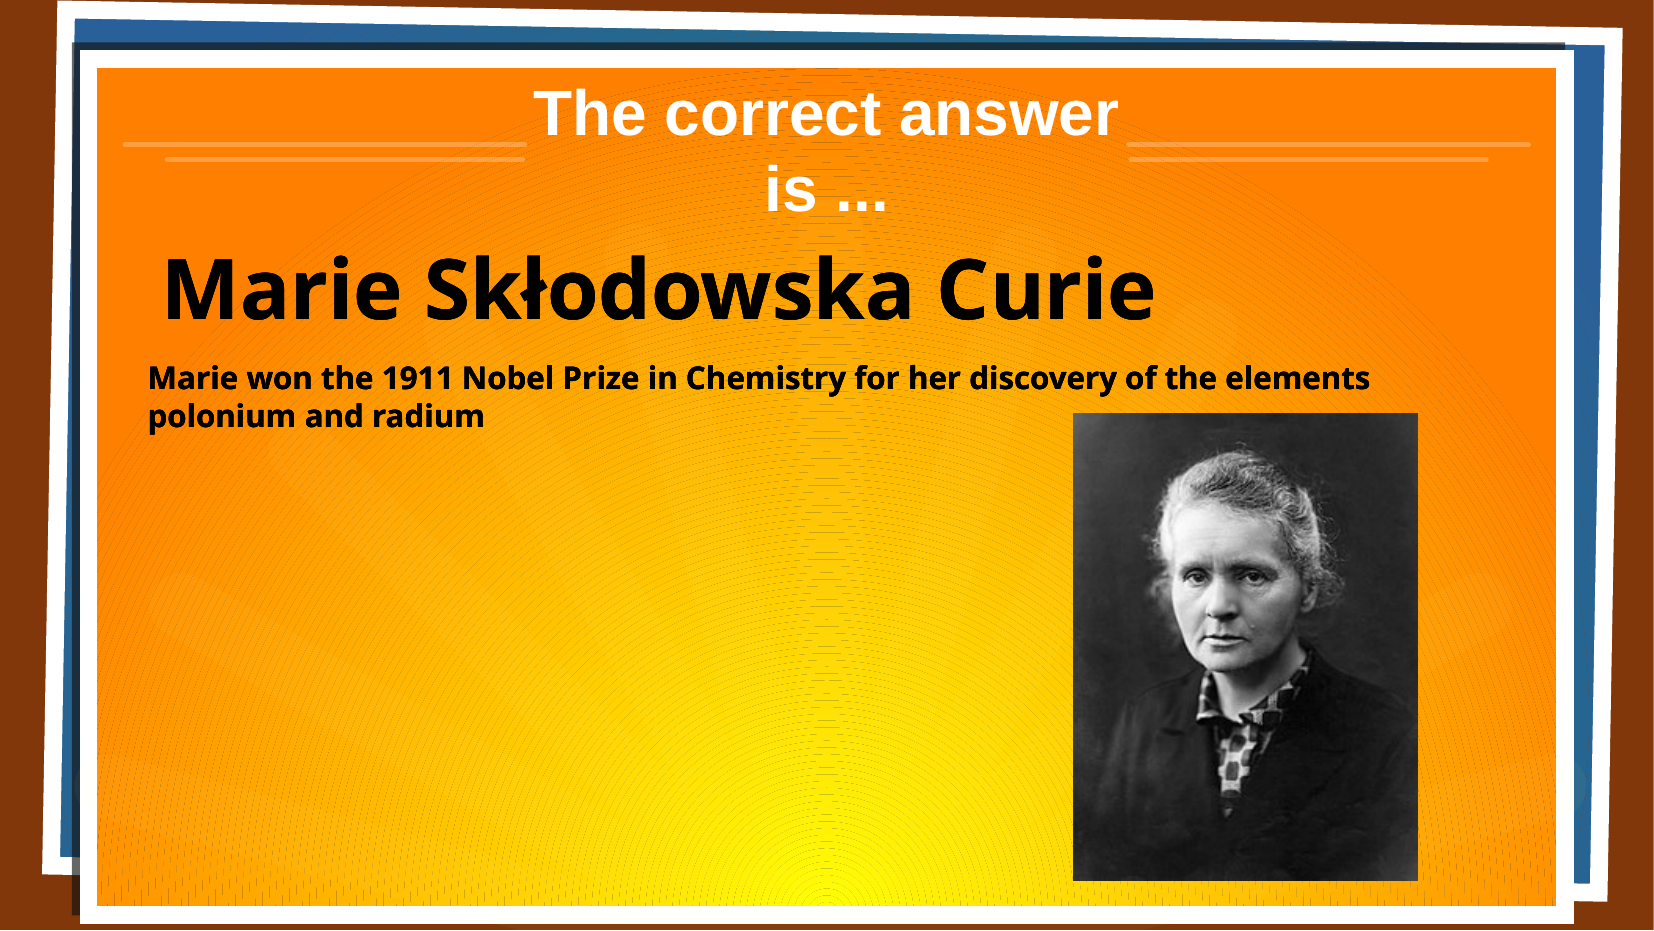

# The correct answer is ...
 Marie Skłodowska Curie
Marie won the 1911 Nobel Prize in Chemistry for her discovery of the elements polonium and radium
 Marie Skłodowska Curie
Marie won the 1911 Nobel Prize in Chemistry for her discovery of the elements polonium and radium
 Marie Skłodowska Curie
Marie won the 1911 Nobel Prize in Chemistry for her discovery of the elements polonium and radium